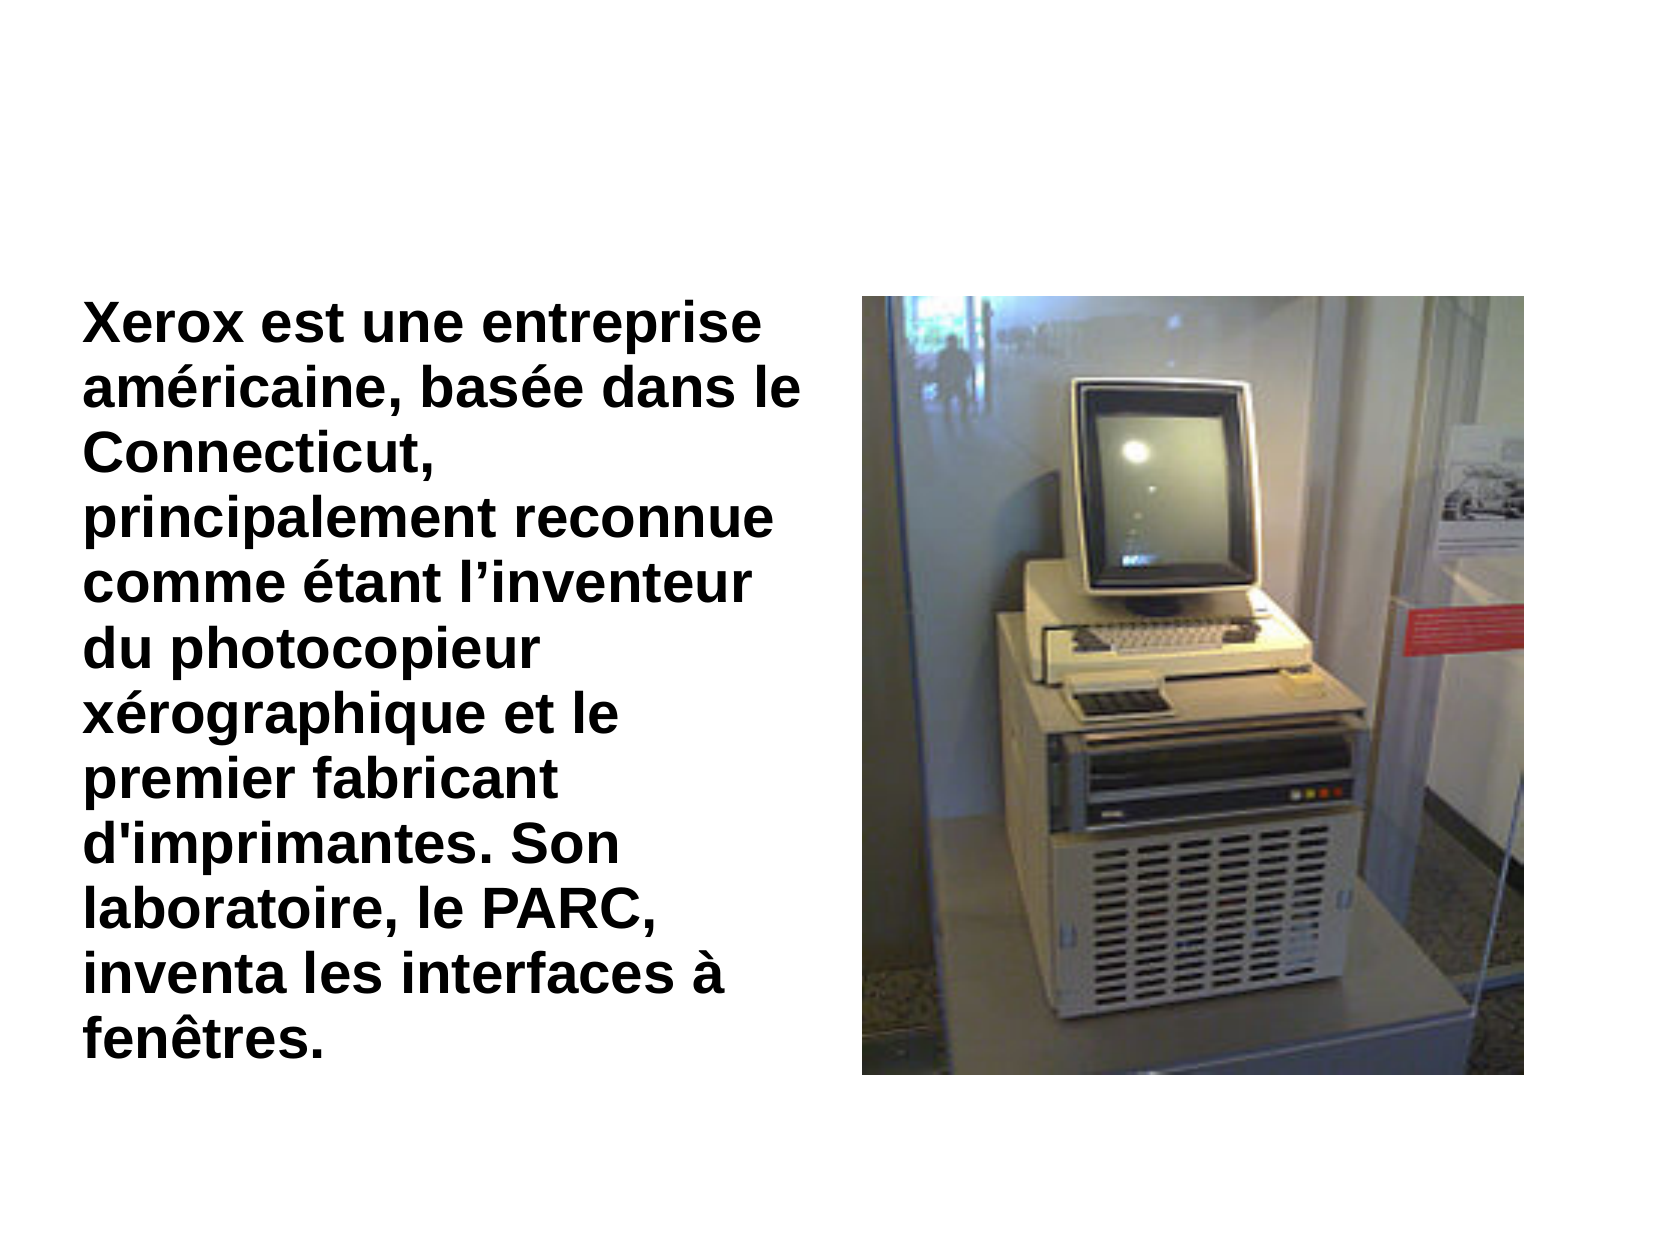

#
Xerox est une entreprise américaine, basée dans le Connecticut, principalement reconnue comme étant l’inventeur du photocopieur xérographique et le premier fabricant d'imprimantes. Son laboratoire, le PARC, inventa les interfaces à fenêtres.